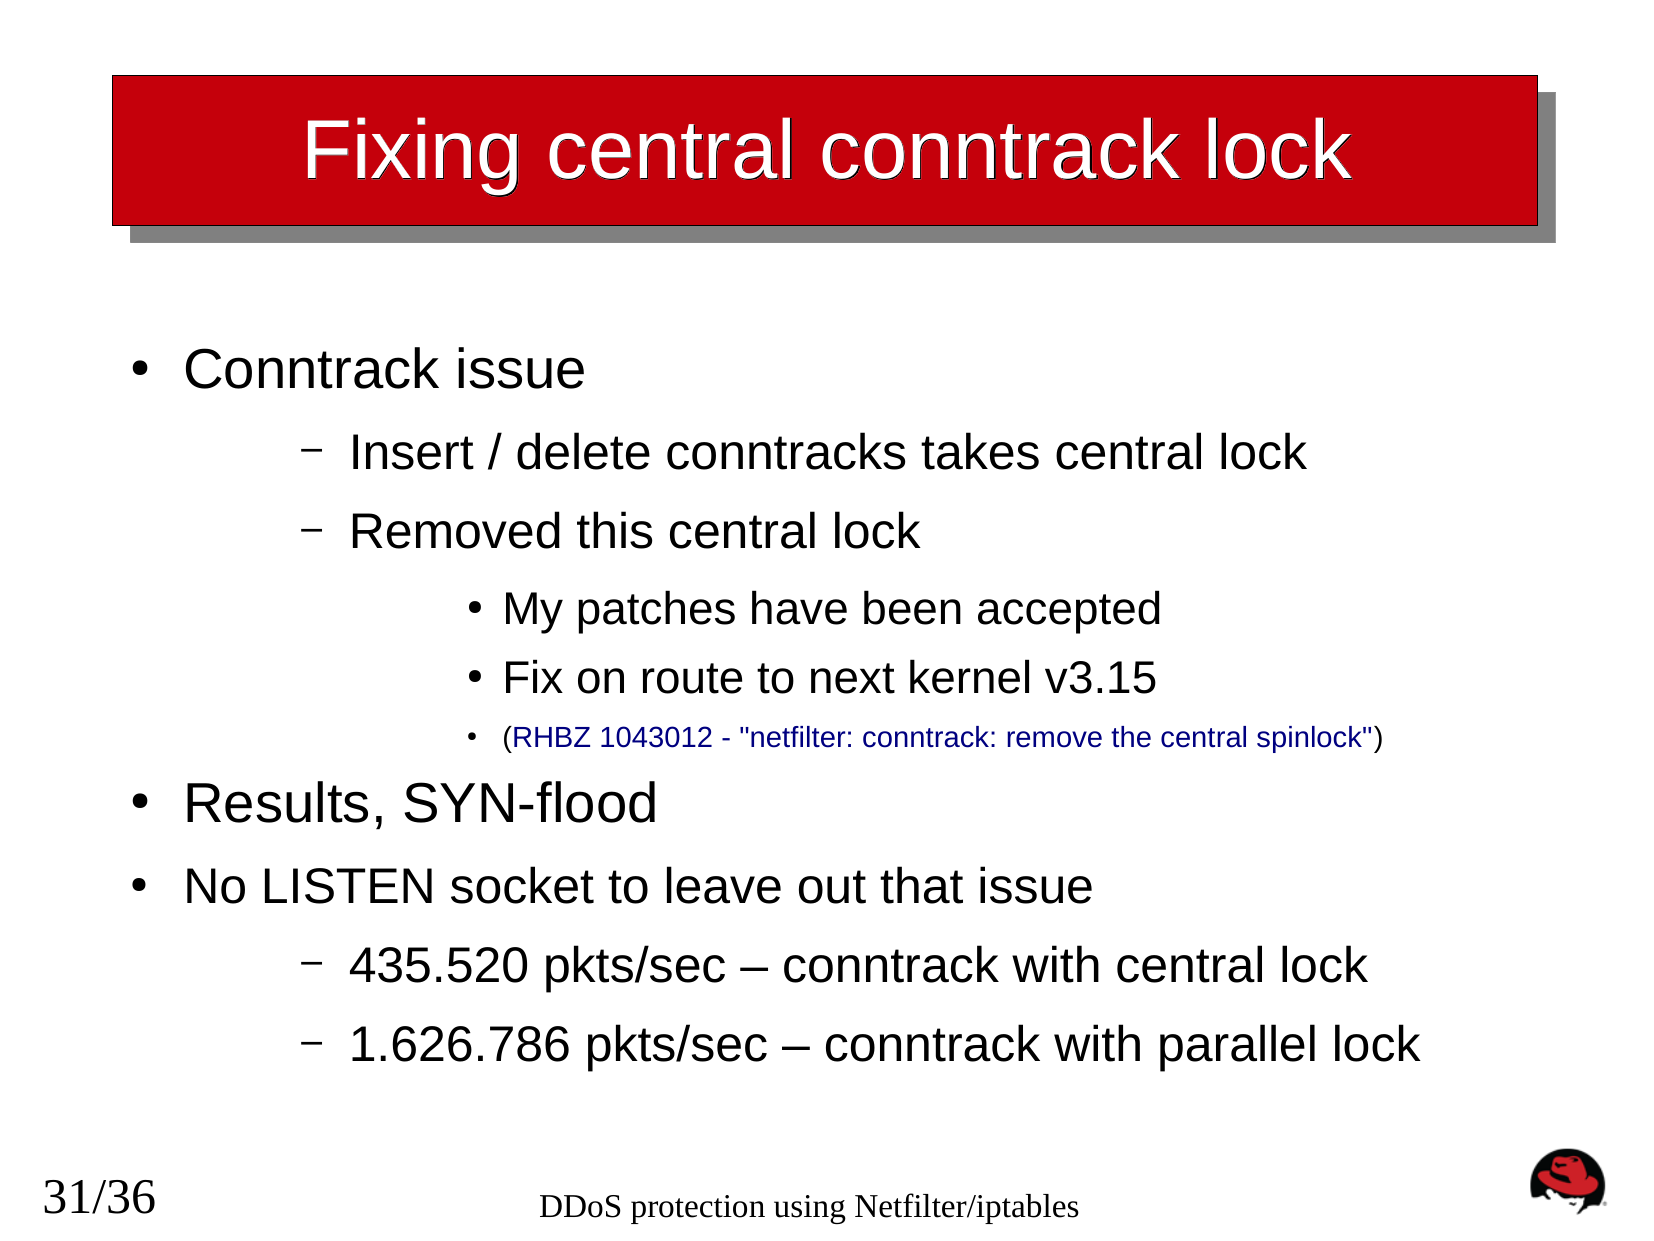

# Fixing central conntrack lock
Conntrack issue
Insert / delete conntracks takes central lock
Removed this central lock
My patches have been accepted
Fix on route to next kernel v3.15
(RHBZ 1043012 - "netfilter: conntrack: remove the central spinlock")
Results, SYN-flood
No LISTEN socket to leave out that issue
435.520 pkts/sec – conntrack with central lock
1.626.786 pkts/sec – conntrack with parallel lock